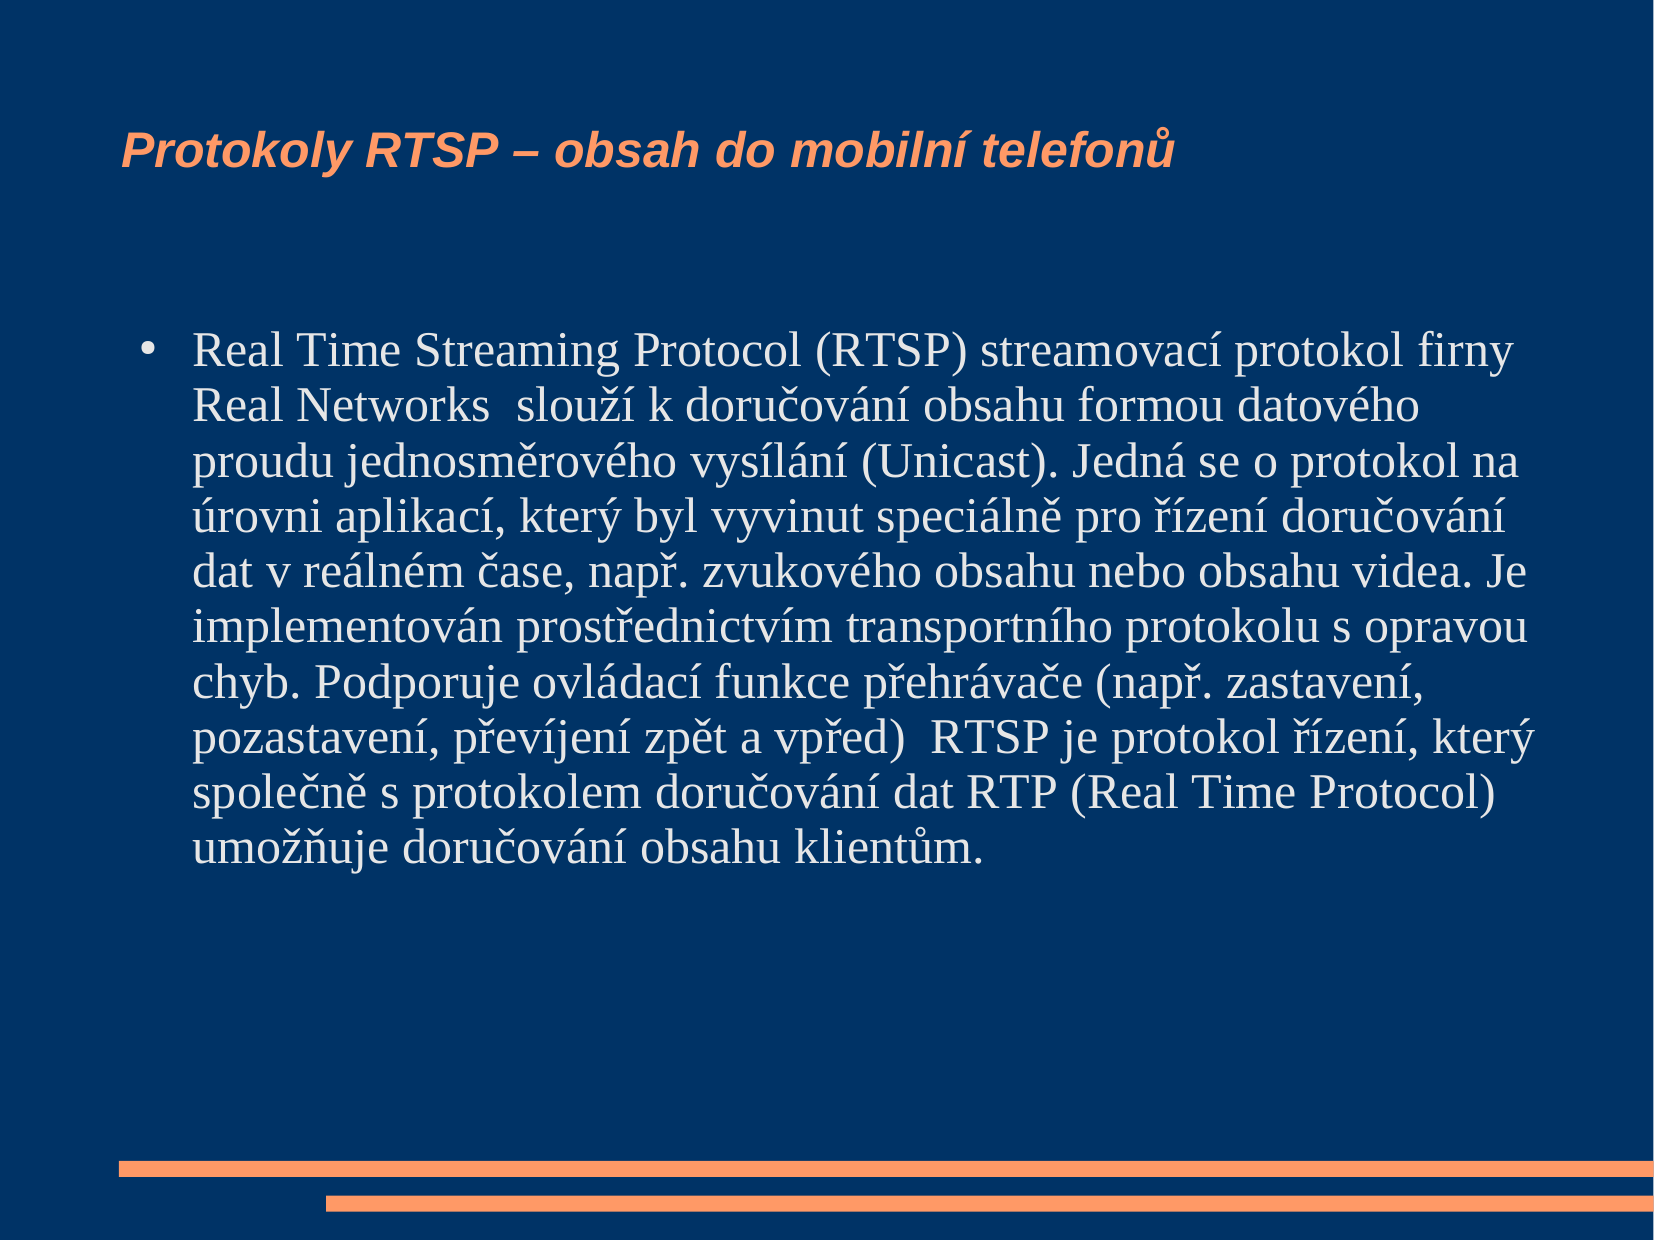

# Protokoly RTSP – obsah do mobilní telefonů
Real Time Streaming Protocol (RTSP) streamovací protokol firny Real Networks slouží k doručování obsahu formou datového proudu jednosměrového vysílání (Unicast). Jedná se o protokol na úrovni aplikací, který byl vyvinut speciálně pro řízení doručování dat v reálném čase, např. zvukového obsahu nebo obsahu videa. Je implementován prostřednictvím transportního protokolu s opravou chyb. Podporuje ovládací funkce přehrávače (např. zastavení, pozastavení, převíjení zpět a vpřed) RTSP je protokol řízení, který společně s protokolem doručování dat RTP (Real Time Protocol) umožňuje doručování obsahu klientům.